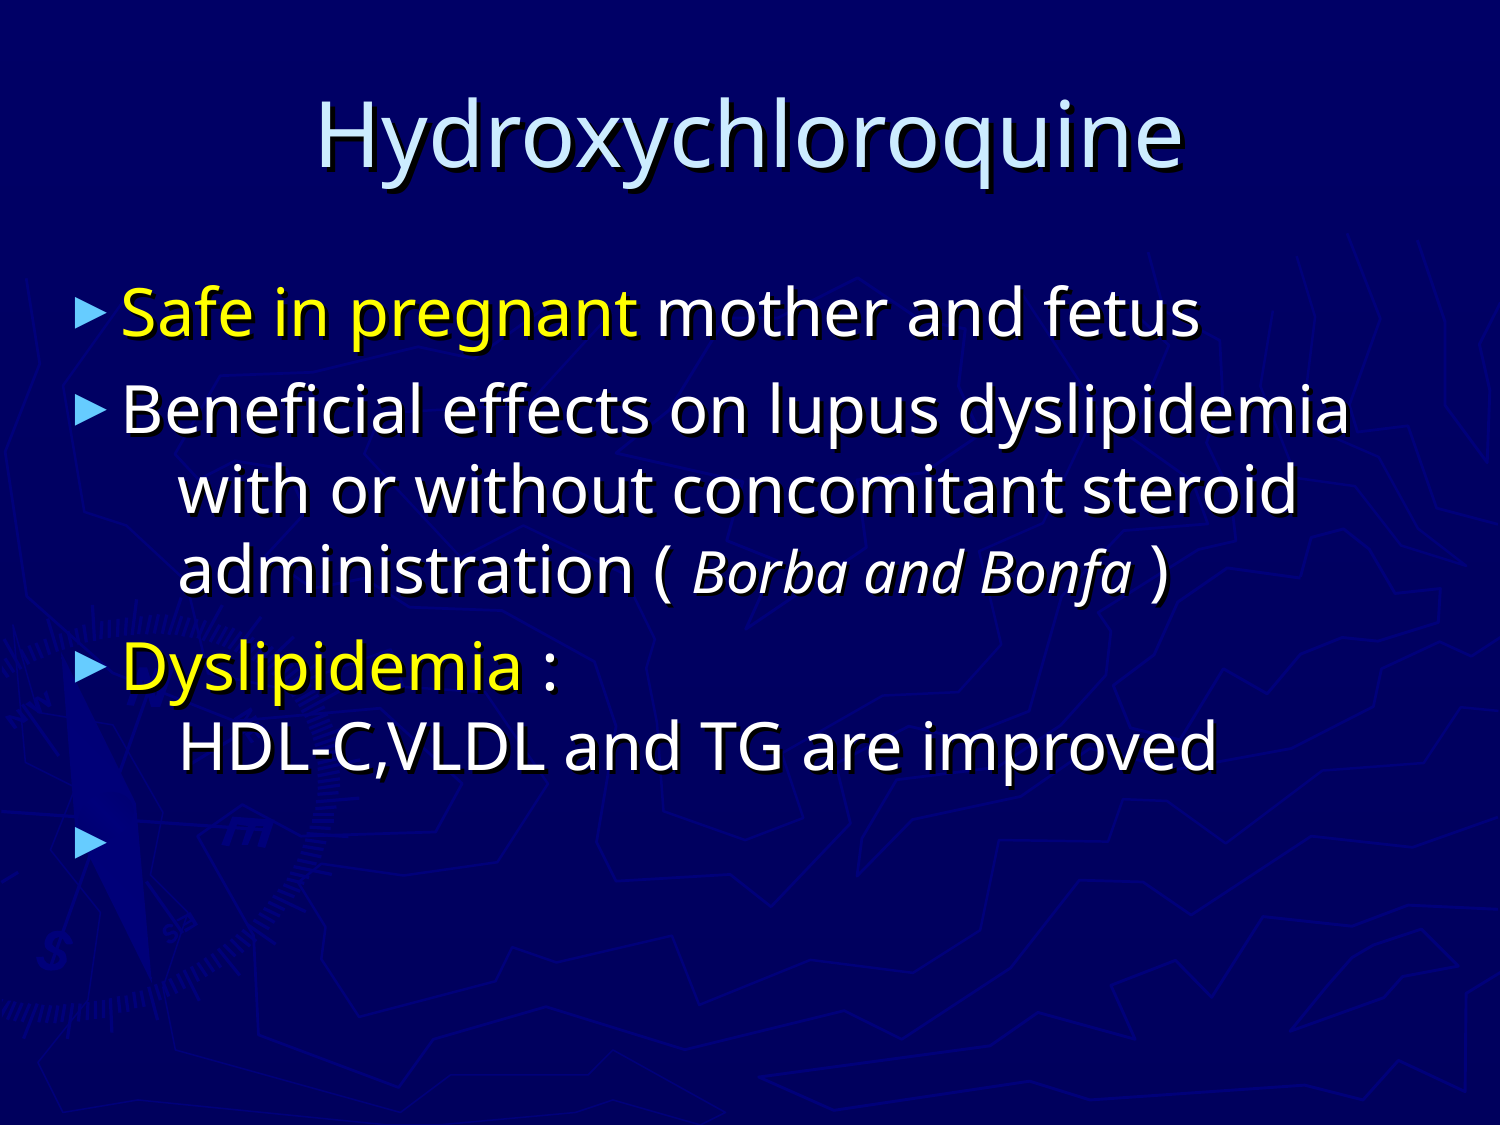

Hydroxychloroquine
# Safe in pregnant mother and fetus
Beneficial effects on lupus dyslipidemia with or without concomitant steroid administration ( Borba and Bonfa )
Dyslipidemia :
HDL-C,VLDL and TG are improved